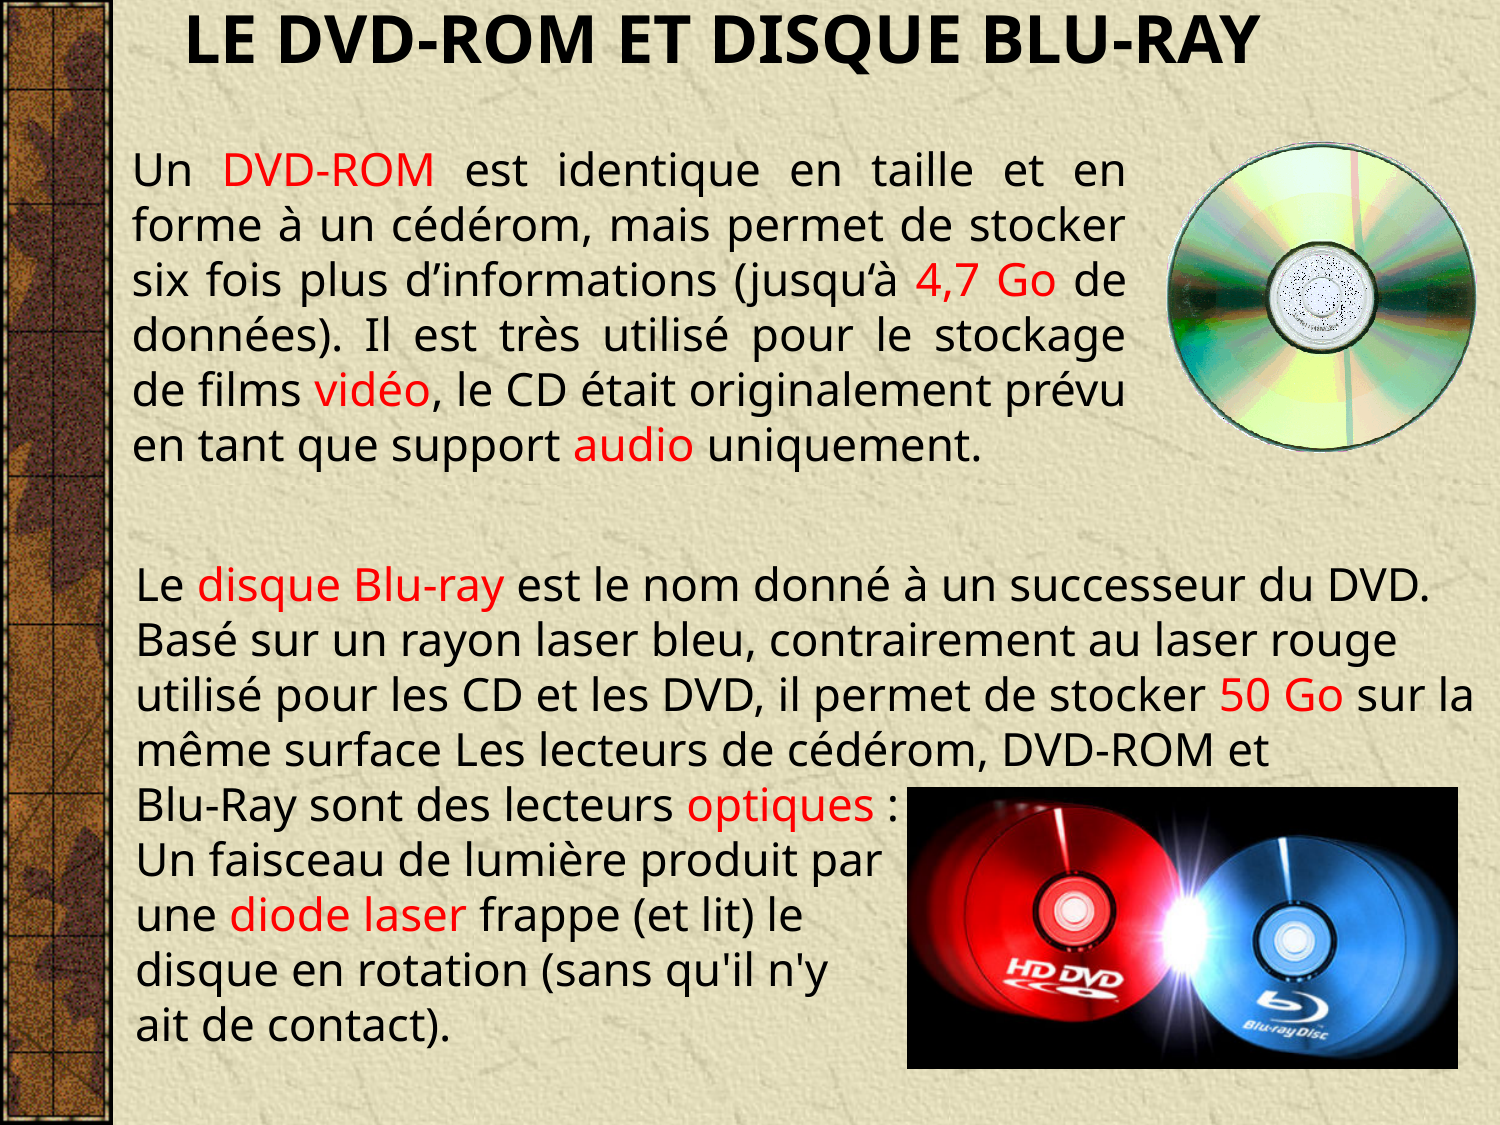

LE DVD-ROM ET DISQUE BLU-RAY
Un DVD-ROM est identique en taille et en forme à un cédérom, mais permet de stocker six fois plus d’informations (jusqu‘à 4,7 Go de données). Il est très utilisé pour le stockage de films vidéo, le CD était originalement prévu en tant que support audio uniquement.
Le disque Blu-ray est le nom donné à un successeur du DVD. Basé sur un rayon laser bleu, contrairement au laser rouge utilisé pour les CD et les DVD, il permet de stocker 50 Go sur la même surface Les lecteurs de cédérom, DVD-ROM et
Blu-Ray sont des lecteurs optiques :
Un faisceau de lumière produit par
une diode laser frappe (et lit) le
disque en rotation (sans qu'il n'y
ait de contact).